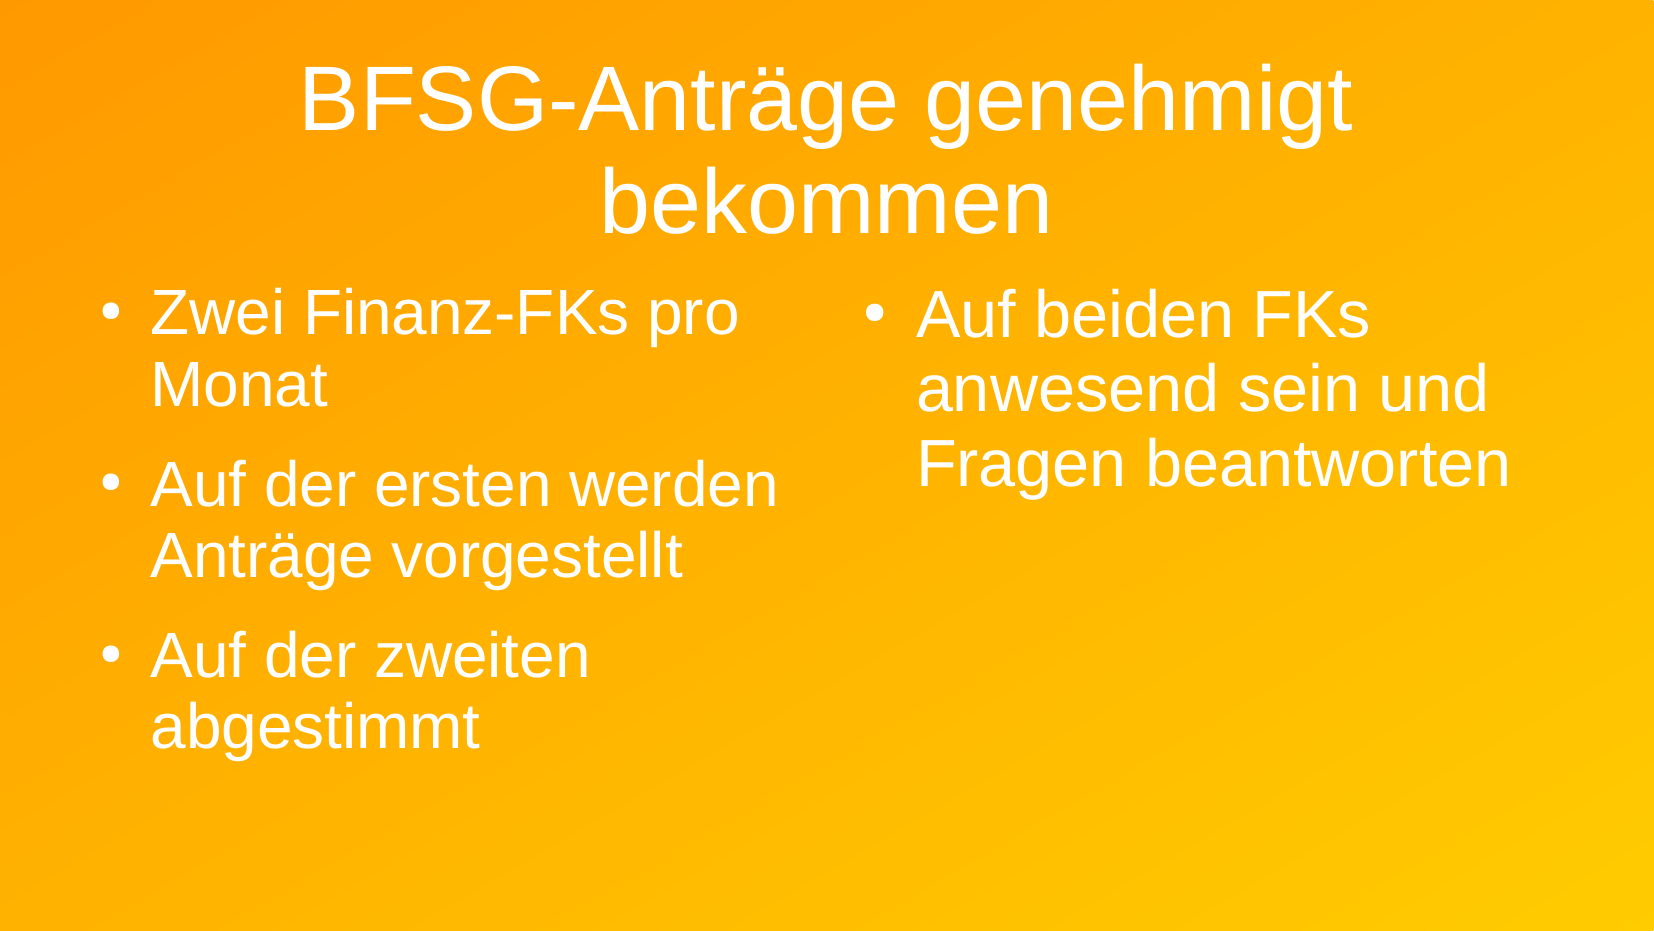

# BFSG-Anträge genehmigt bekommen
Zwei Finanz-FKs pro Monat
Auf der ersten werden Anträge vorgestellt
Auf der zweiten abgestimmt
Auf beiden FKs anwesend sein und Fragen beantworten